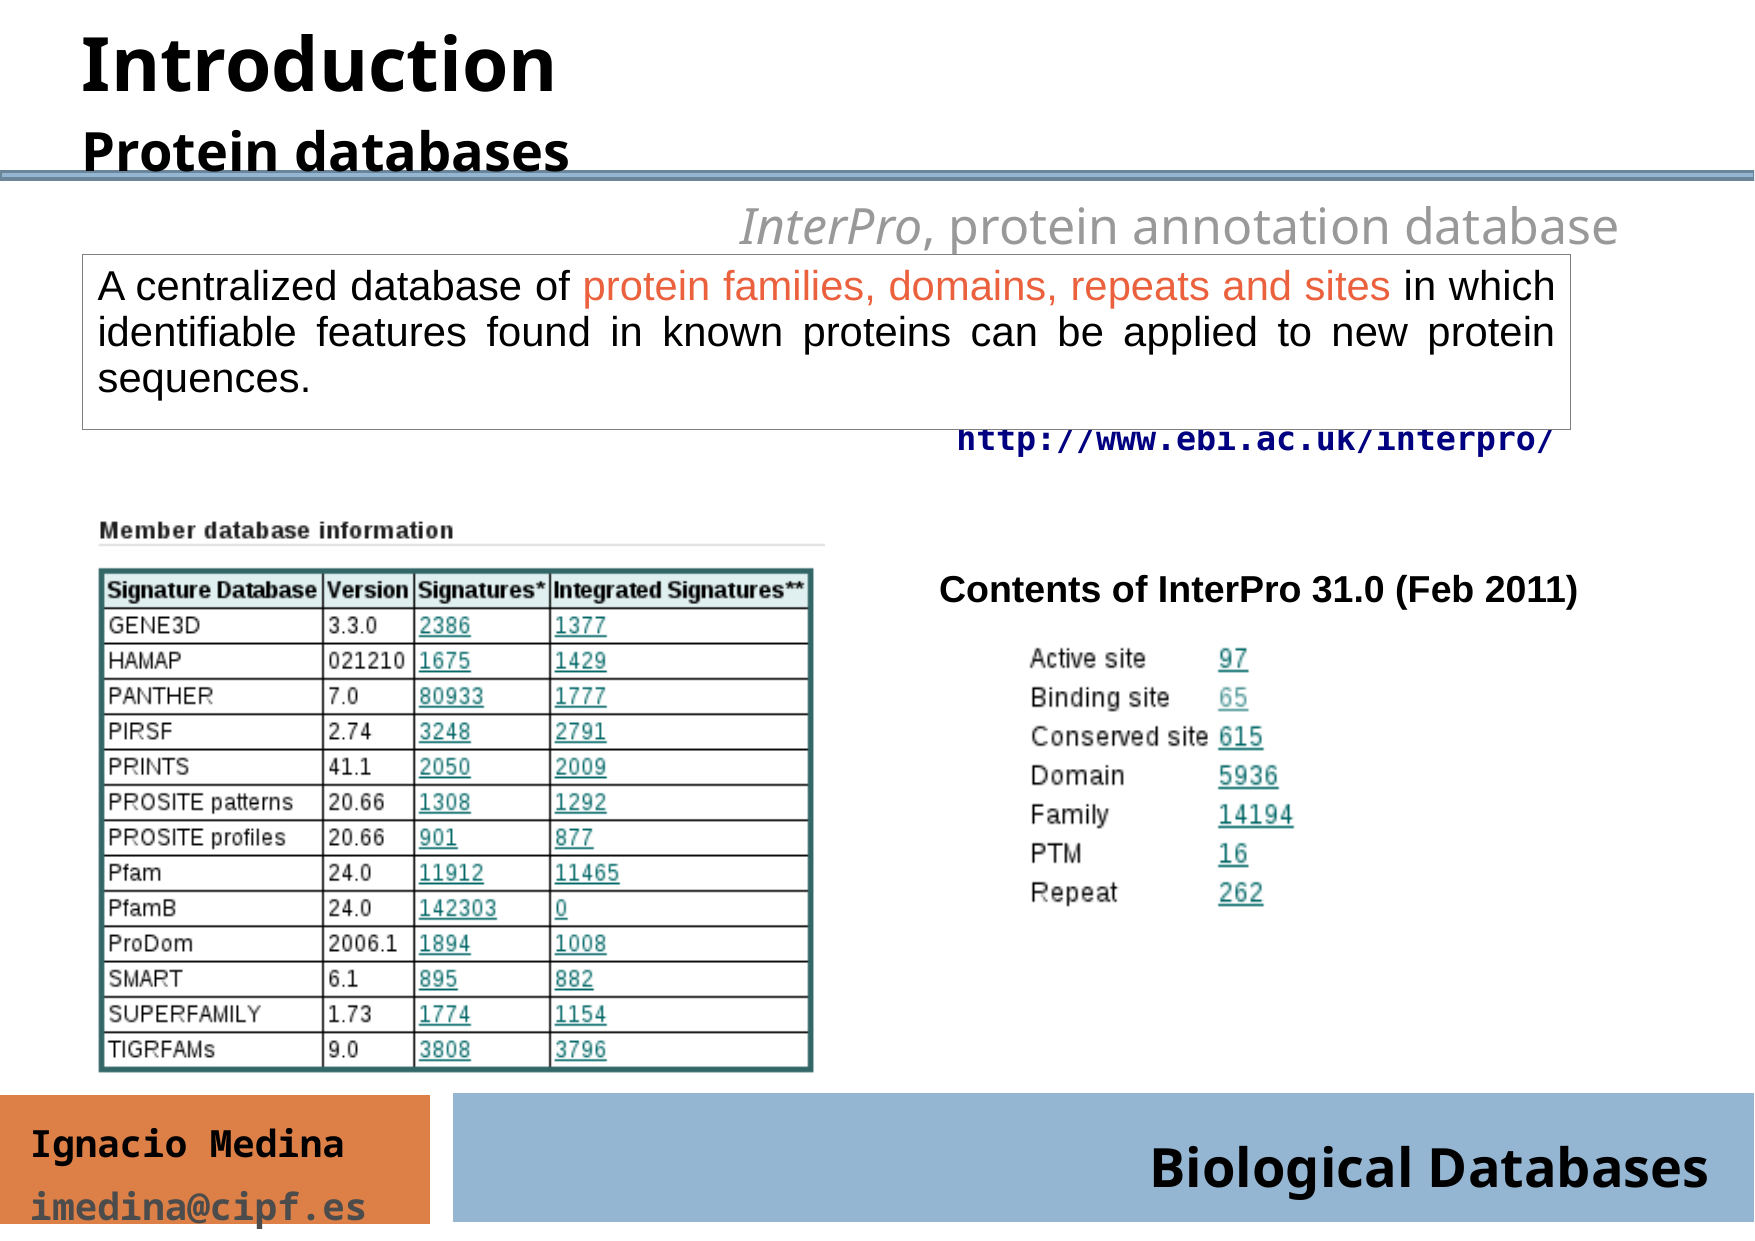

Introduction
Protein databases
#
InterPro, protein annotation database
A centralized database of protein families, domains, repeats and sites in which identifiable features found in known proteins can be applied to new protein sequences.
http://www.ebi.ac.uk/interpro/
Contents of InterPro 31.0 (Feb 2011)
Ignacio Medina
imedina@cipf.es
Biological Databases